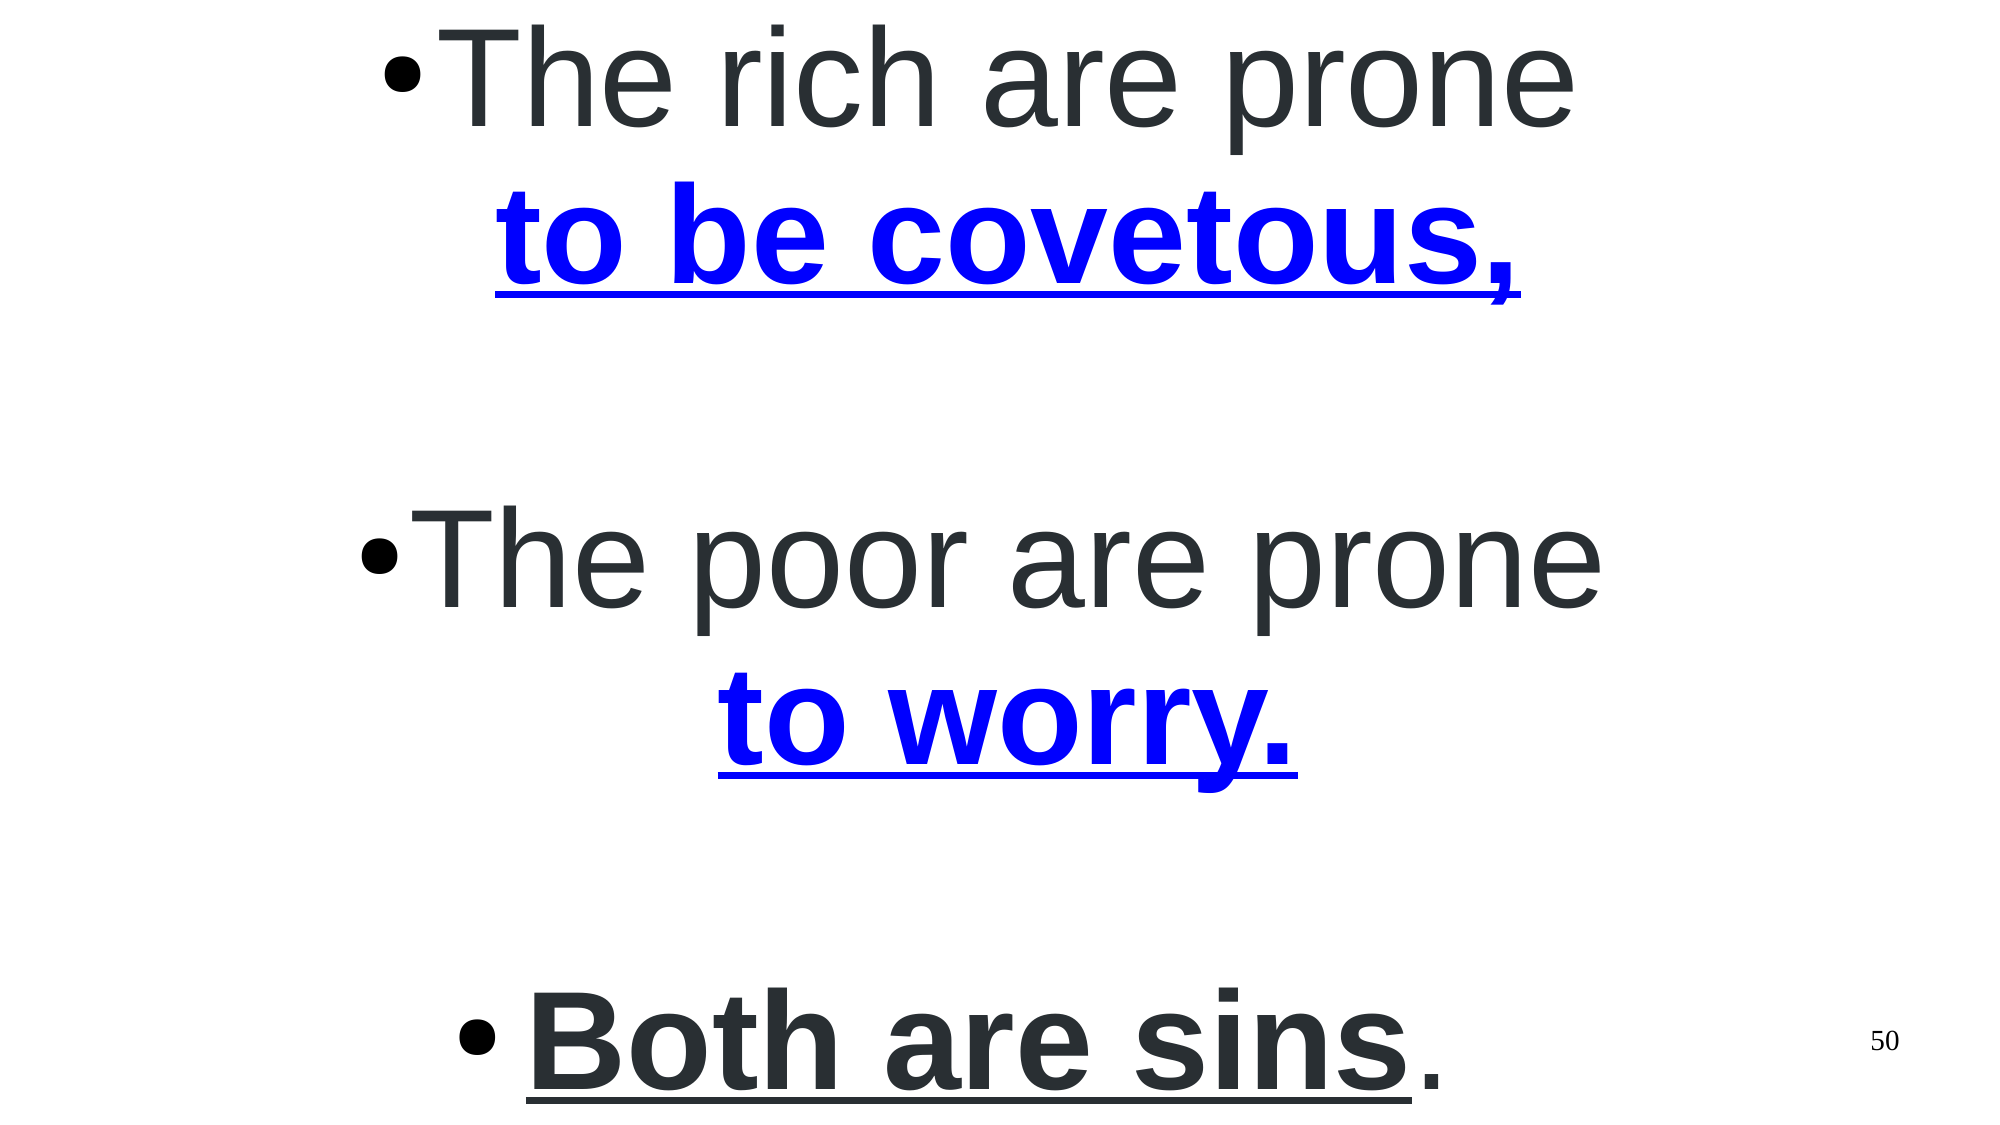

# The rich are prone to be covetous,
The poor are prone
to worry.
Both are sins.
50